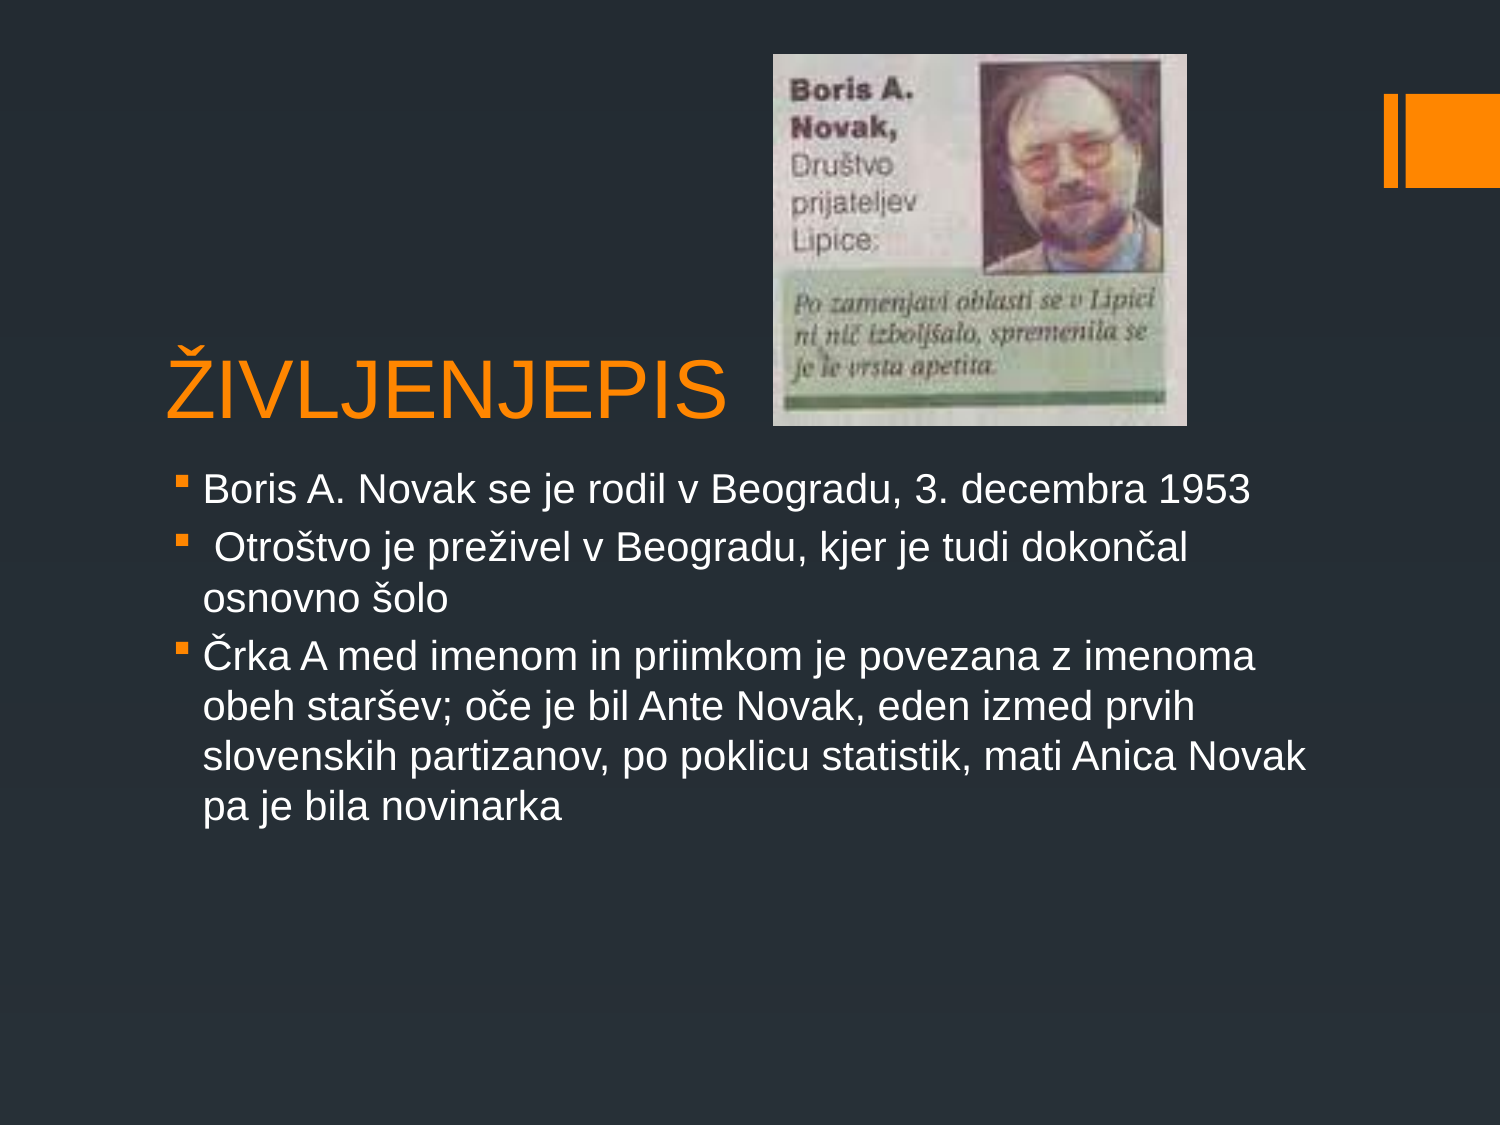

# ŽIVLJENJEPIS
Boris A. Novak se je rodil v Beogradu, 3. decembra 1953
 Otroštvo je preživel v Beogradu, kjer je tudi dokončal osnovno šolo
Črka A med imenom in priimkom je povezana z imenoma obeh staršev; oče je bil Ante Novak, eden izmed prvih slovenskih partizanov, po poklicu statistik, mati Anica Novak pa je bila novinarka